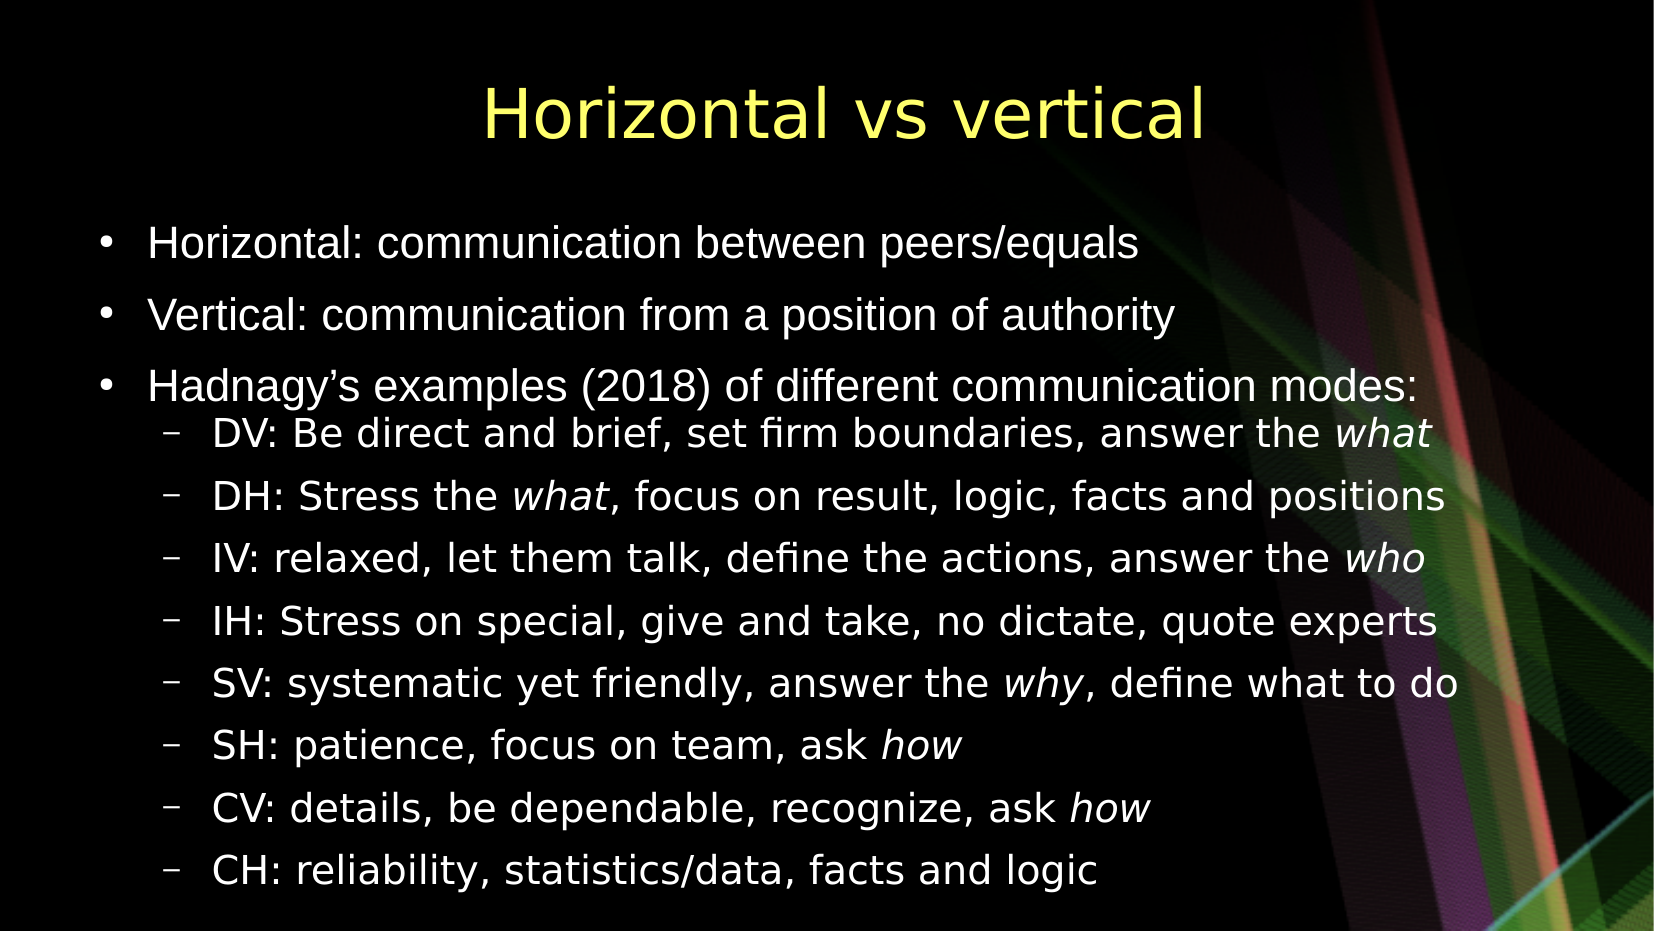

# Horizontal vs vertical
Horizontal: communication between peers/equals
Vertical: communication from a position of authority
Hadnagy’s examples (2018) of different communication modes:
DV: Be direct and brief, set firm boundaries, answer the what
DH: Stress the what, focus on result, logic, facts and positions
IV: relaxed, let them talk, define the actions, answer the who
IH: Stress on special, give and take, no dictate, quote experts
SV: systematic yet friendly, answer the why, define what to do
SH: patience, focus on team, ask how
CV: details, be dependable, recognize, ask how
CH: reliability, statistics/data, facts and logic